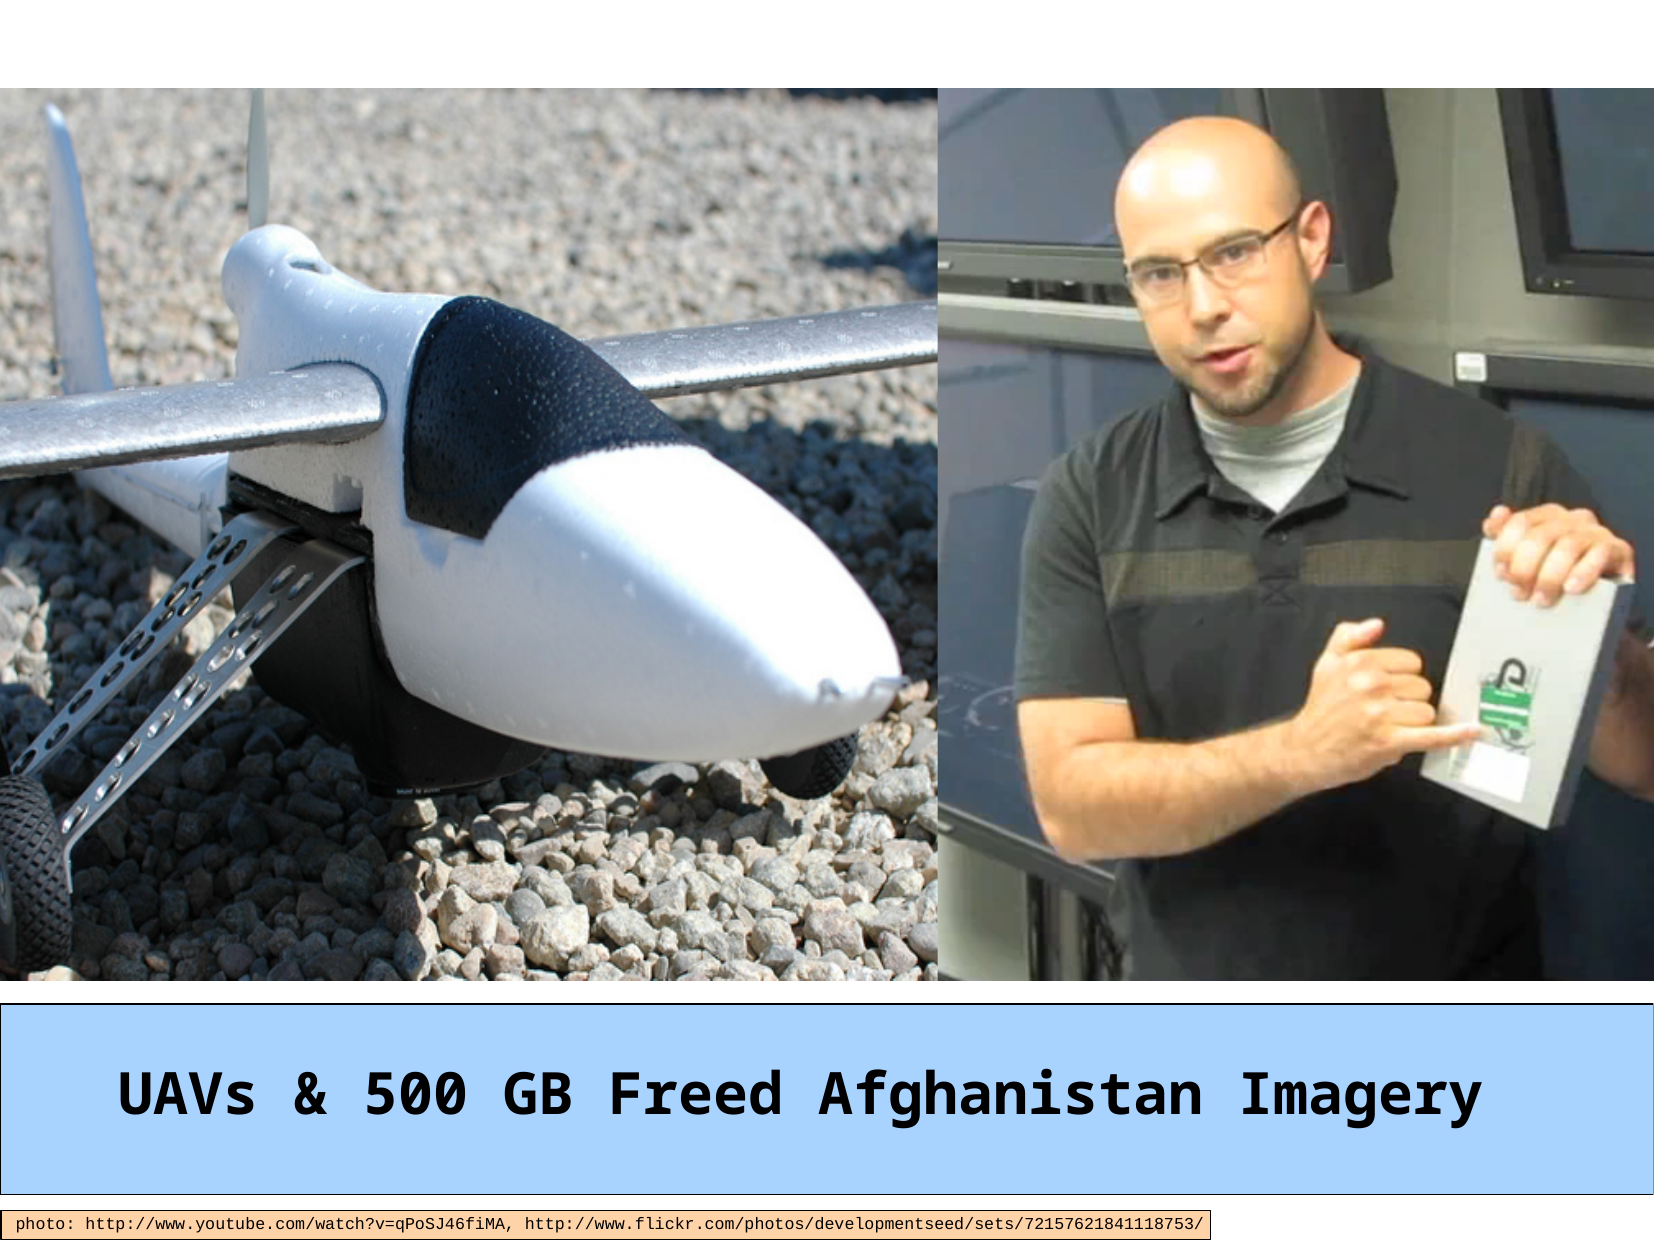

UAVs & 500 GB Freed Afghanistan Imagery
photo: http://www.youtube.com/watch?v=qPoSJ46fiMA, http://www.flickr.com/photos/developmentseed/sets/72157621841118753/